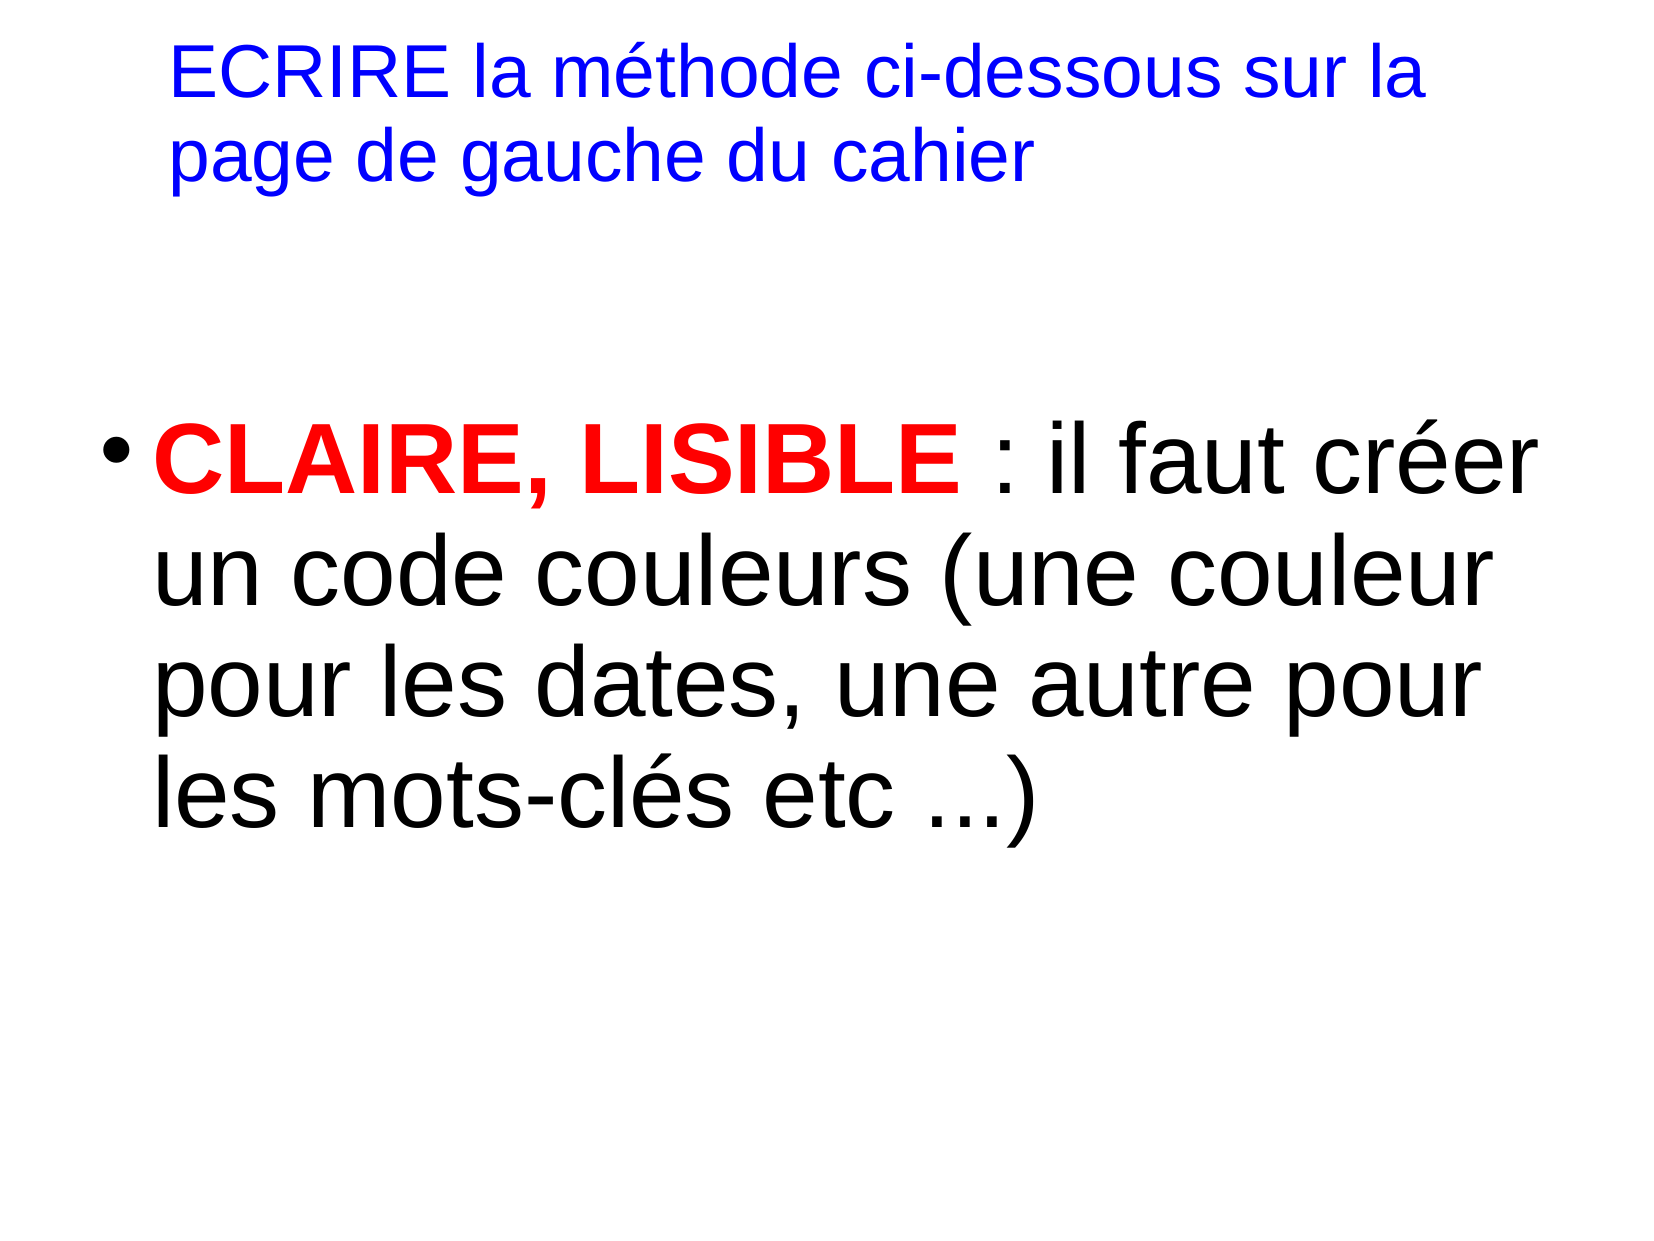

ECRIRE la méthode ci-dessous sur la page de gauche du cahier
# CLAIRE, LISIBLE : il faut créer un code couleurs (une couleur pour les dates, une autre pour les mots-clés etc ...)